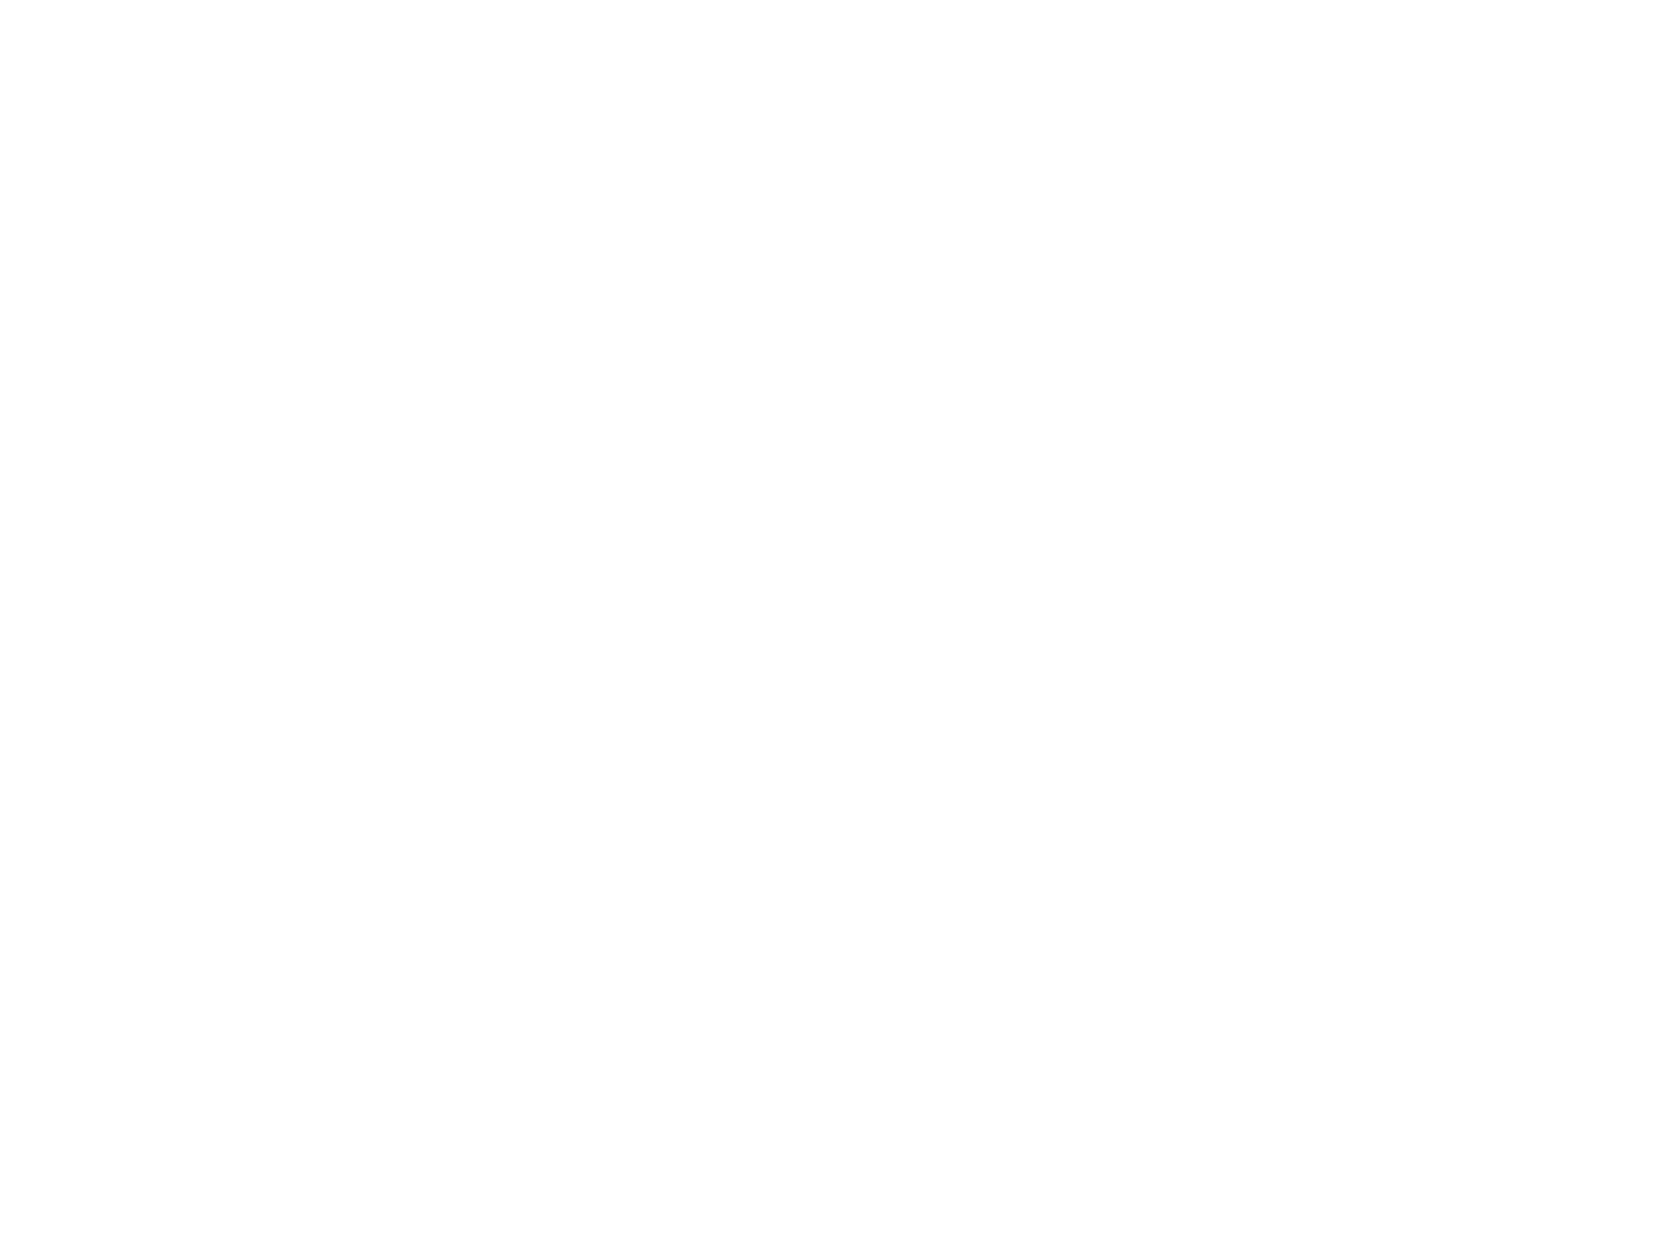

# Sounds and music
Playing short sounds
Volume control, mixing sounds
Playing music